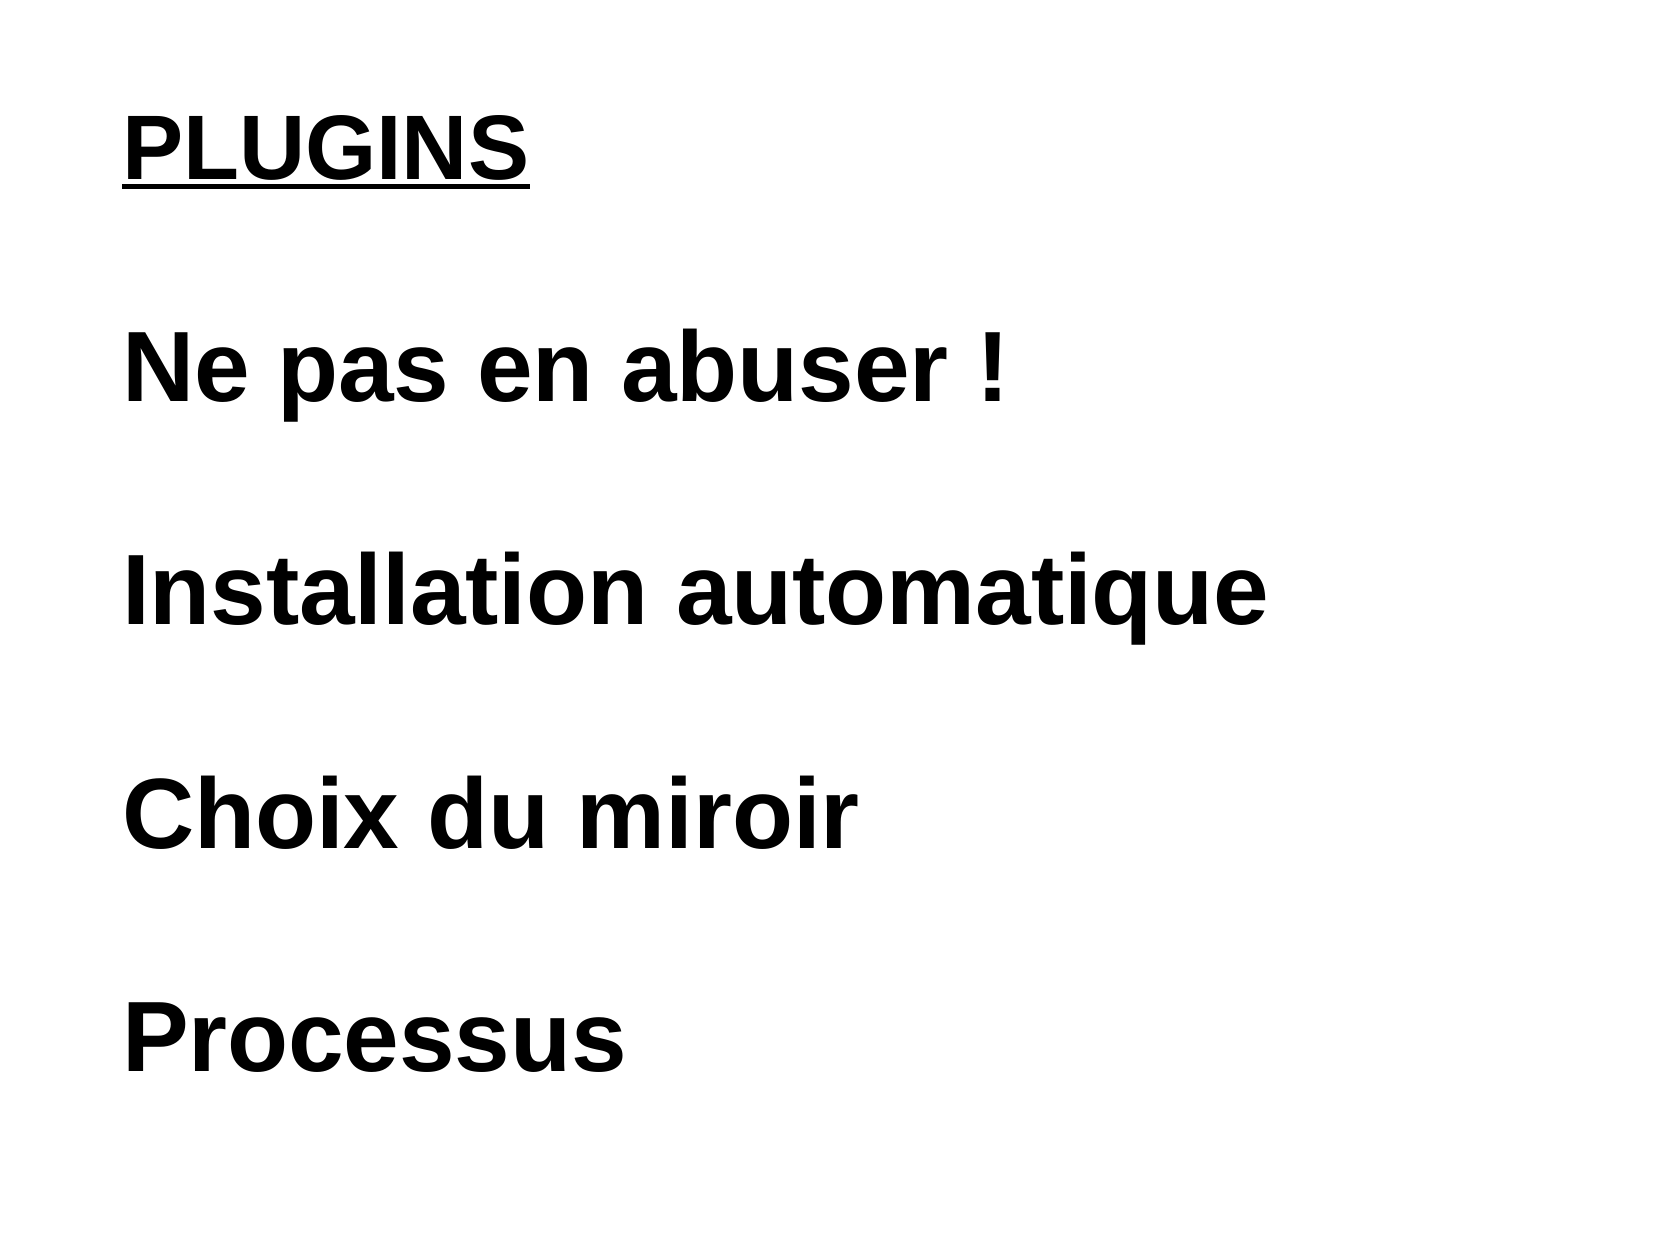

PLUGINS
Ne pas en abuser !
Installation automatique
Choix du miroir
Processus